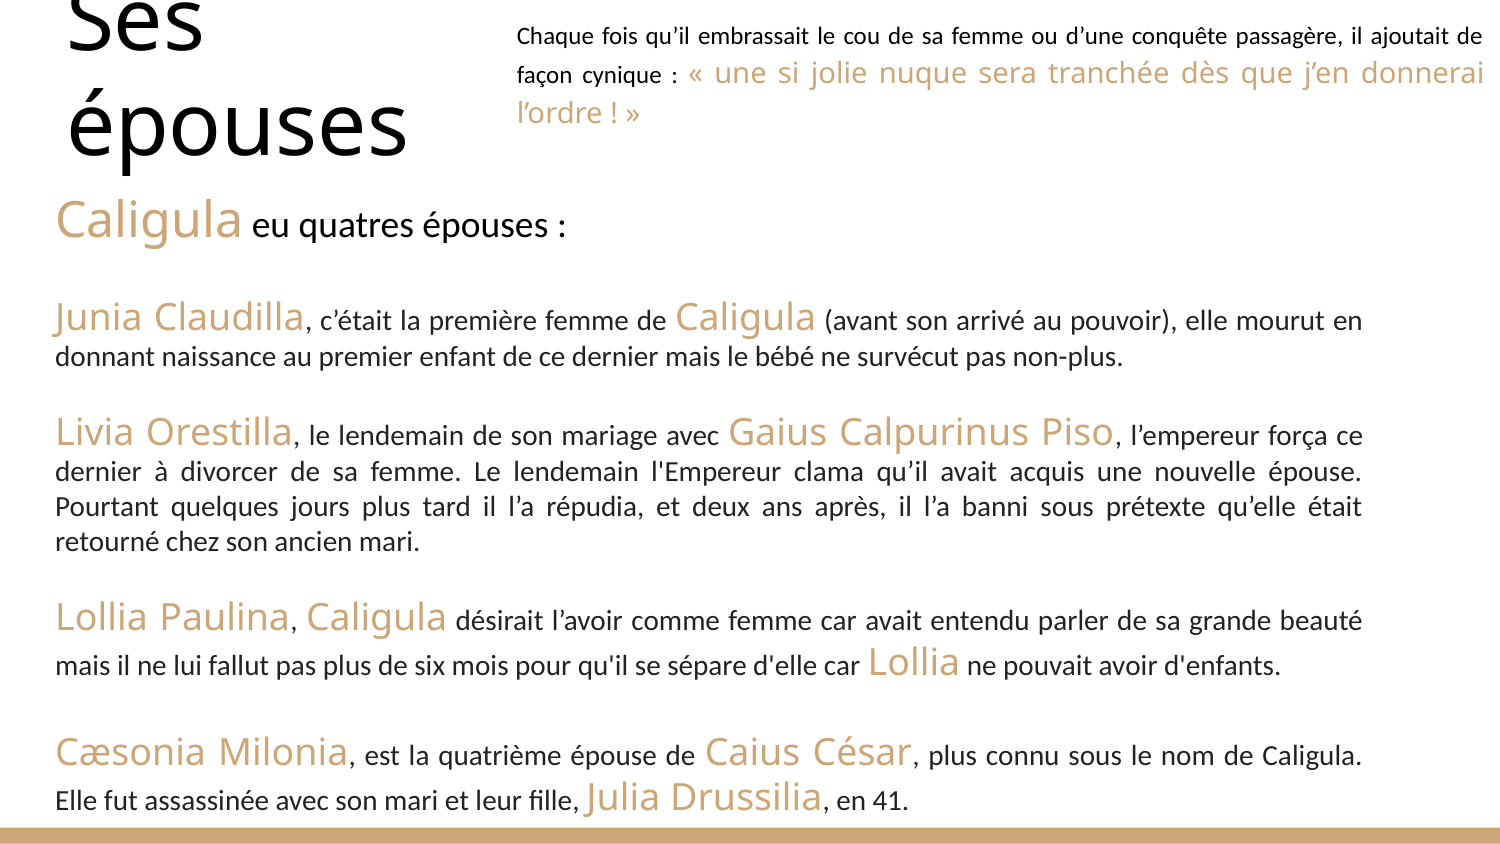

Chaque fois qu’il embrassait le cou de sa femme ou d’une conquête passagère, il ajoutait de façon cynique : « une si jolie nuque sera tranchée dès que j’en donnerai l’ordre ! »
# Ses épouses
Caligula eu quatres épouses :
Junia Claudilla, c’était la première femme de Caligula (avant son arrivé au pouvoir), elle mourut en donnant naissance au premier enfant de ce dernier mais le bébé ne survécut pas non-plus.
Livia Orestilla, le lendemain de son mariage avec Gaius Calpurinus Piso, l’empereur força ce dernier à divorcer de sa femme. Le lendemain l'Empereur clama qu’il avait acquis une nouvelle épouse. Pourtant quelques jours plus tard il l’a répudia, et deux ans après, il l’a banni sous prétexte qu’elle était retourné chez son ancien mari.
Lollia Paulina, Caligula désirait l’avoir comme femme car avait entendu parler de sa grande beauté mais il ne lui fallut pas plus de six mois pour qu'il se sépare d'elle car Lollia ne pouvait avoir d'enfants.
Cæsonia Milonia, est la quatrième épouse de Caius César, plus connu sous le nom de Caligula. Elle fut assassinée avec son mari et leur fille, Julia Drussilia, en 41.